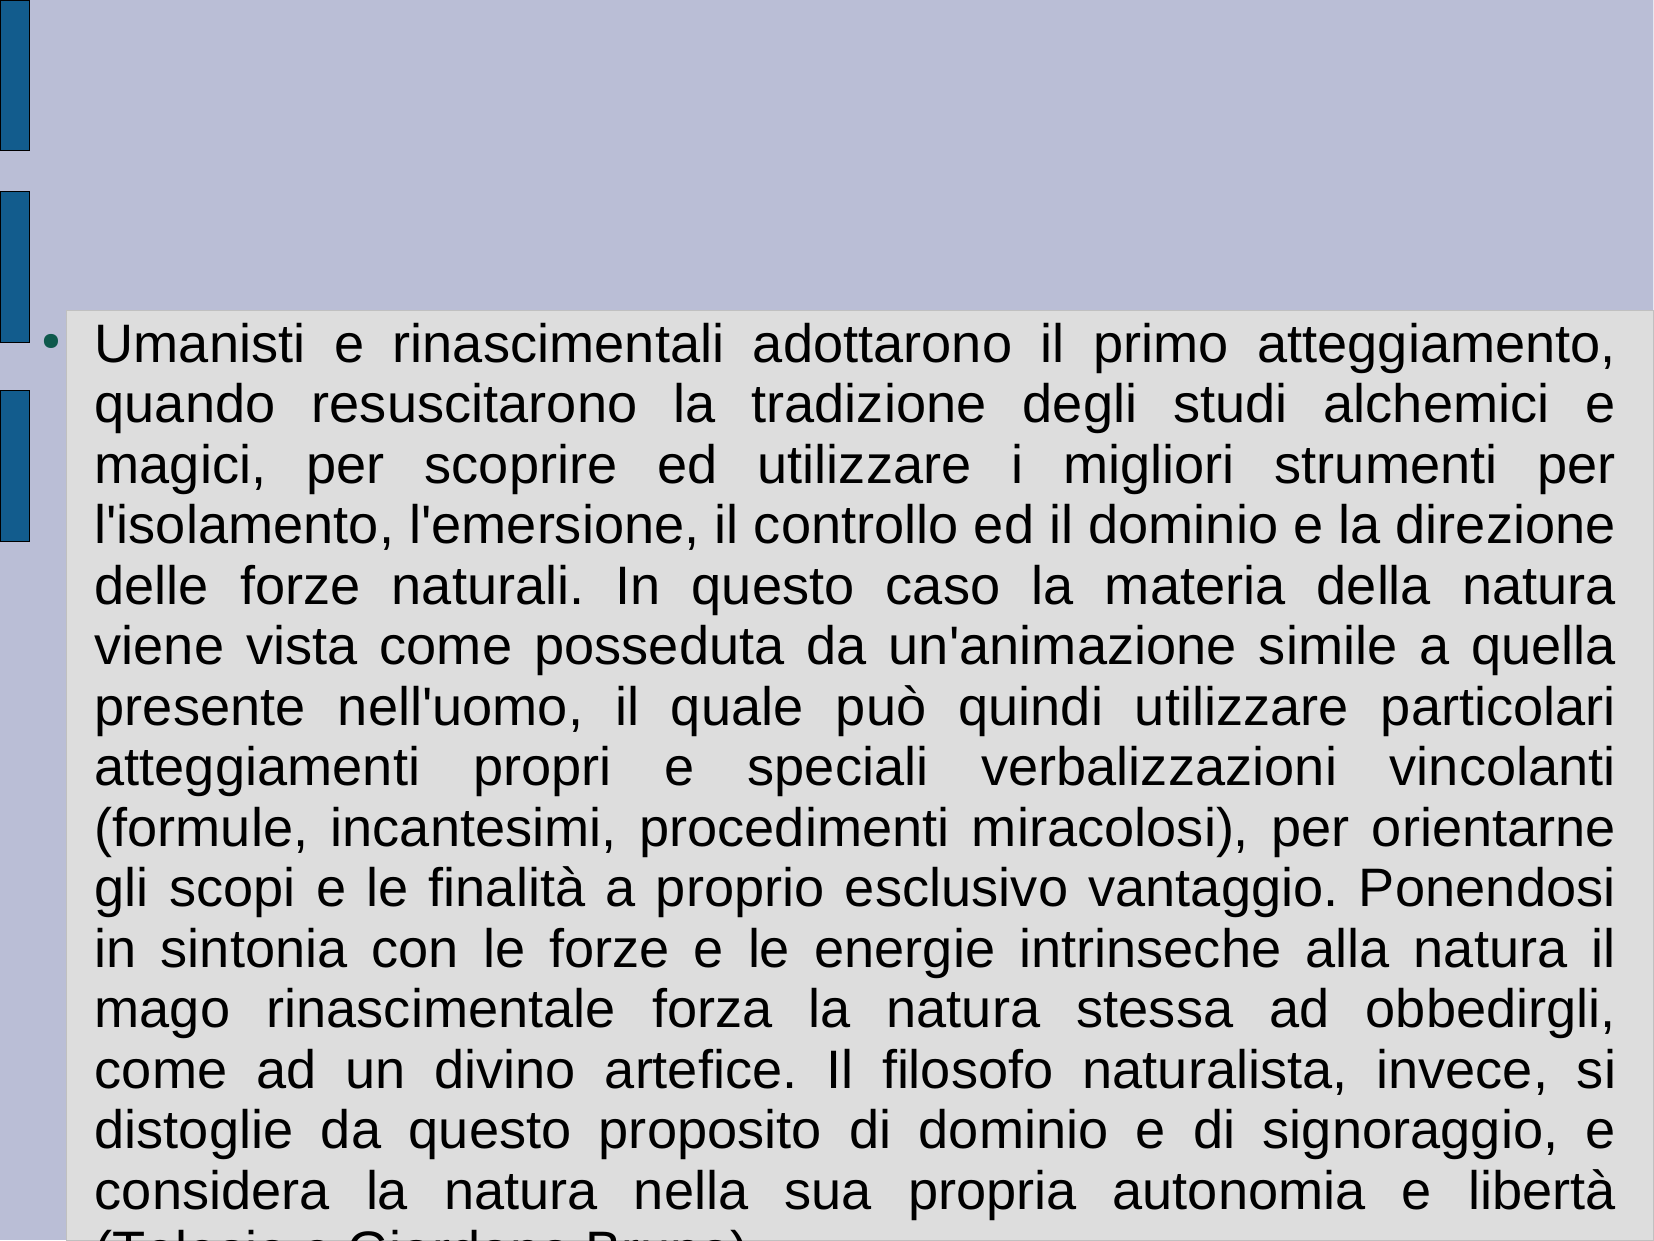

#
Umanisti e rinascimentali adottarono il primo atteggiamento, quando resuscitarono la tradizione degli studi alchemici e magici, per scoprire ed utilizzare i migliori strumenti per l'isolamento, l'emersione, il controllo ed il dominio e la direzione delle forze naturali. In questo caso la materia della natura viene vista come posseduta da un'animazione simile a quella presente nell'uomo, il quale può quindi utilizzare particolari atteggiamenti propri e speciali verbalizzazioni vincolanti (formule, incantesimi, procedimenti miracolosi), per orientarne gli scopi e le finalità a proprio esclusivo vantaggio. Ponendosi in sintonia con le forze e le energie intrinseche alla natura il mago rinascimentale forza la natura stessa ad obbedirgli, come ad un divino artefice. Il filosofo naturalista, invece, si distoglie da questo proposito di dominio e di signoraggio, e considera la natura nella sua propria autonomia e libertà (Telesio e Giordano Bruno).